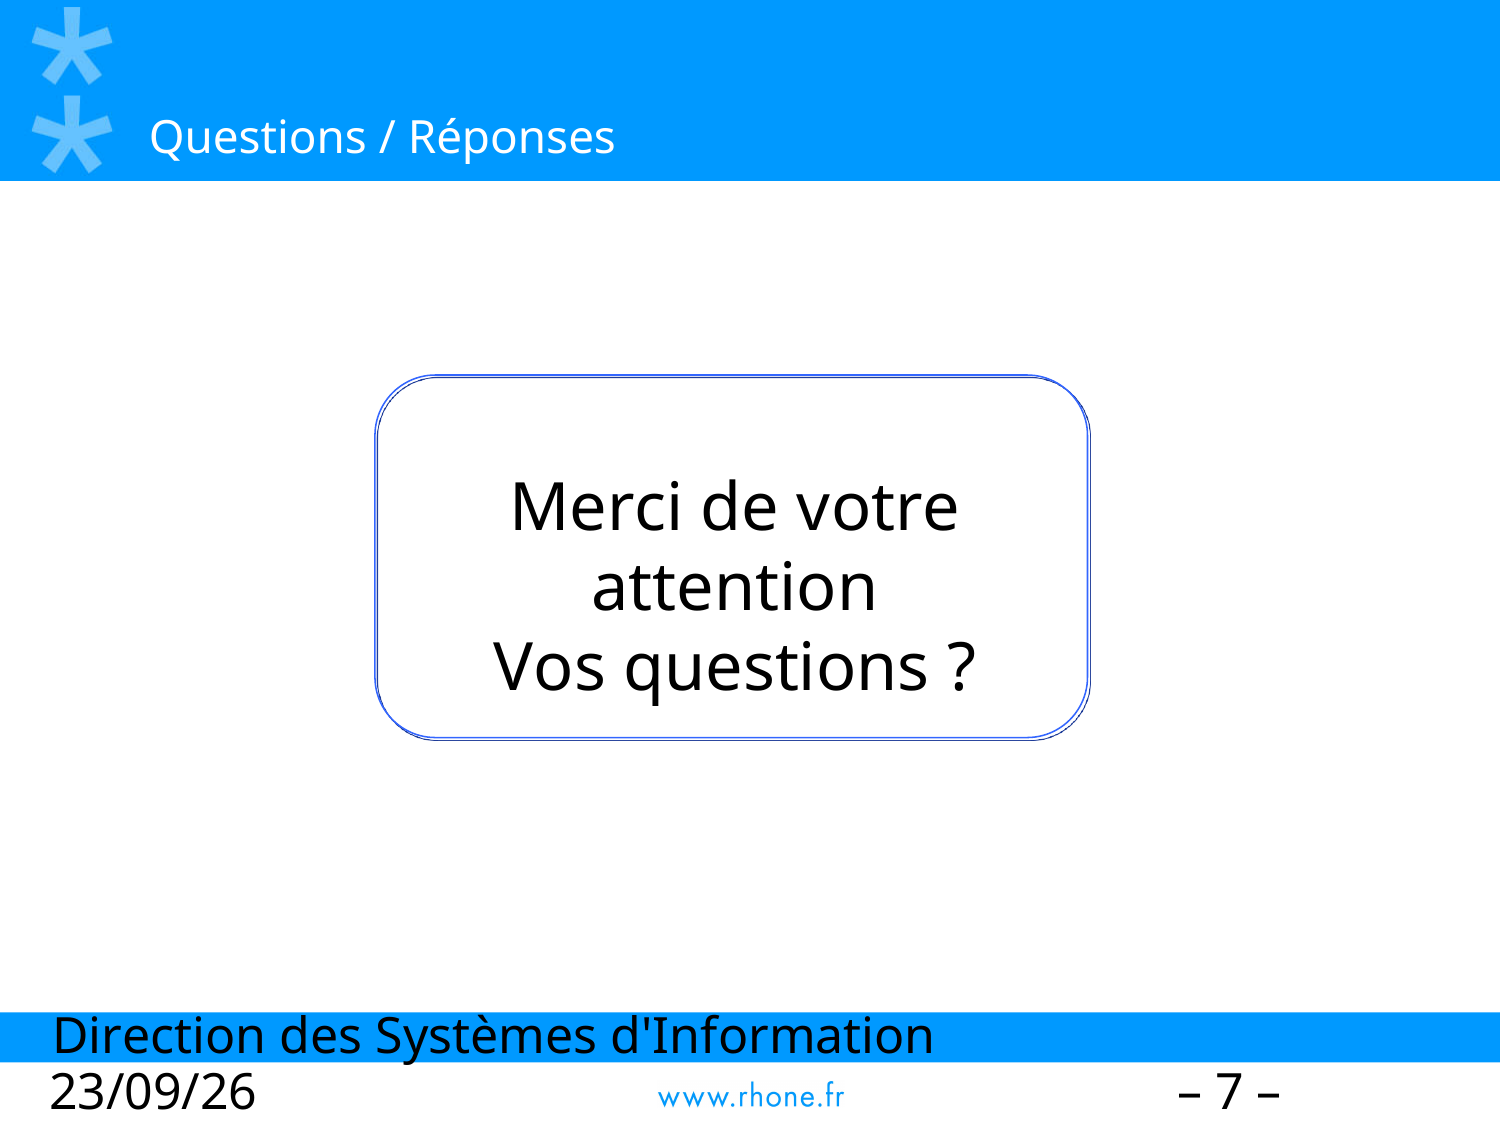

# Questions / Réponses
Merci de votre attention
Vos questions ?
Direction des Systèmes d'Information
7